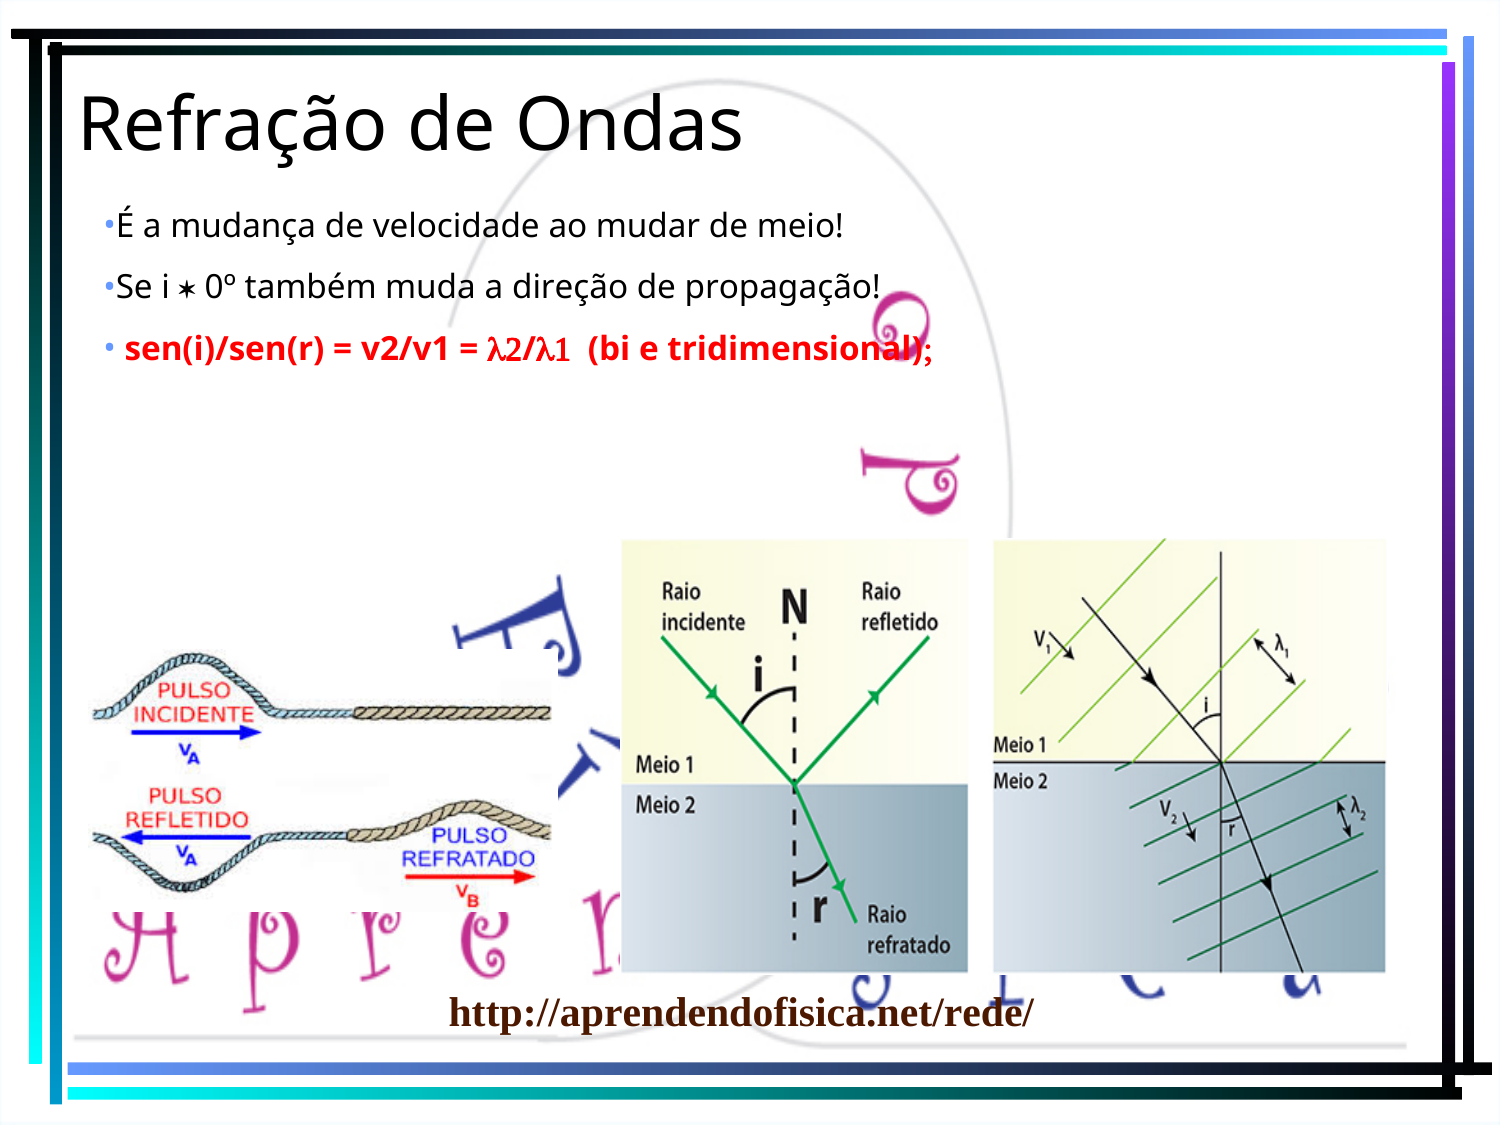

# Refração de Ondas
É a mudança de velocidade ao mudar de meio!
Se i  0º também muda a direção de propagação!
 sen(i)/sen(r) = v2/v1 = λ2/λ1 (bi e tridimensional);
 http://aprendendofisica.net/rede/